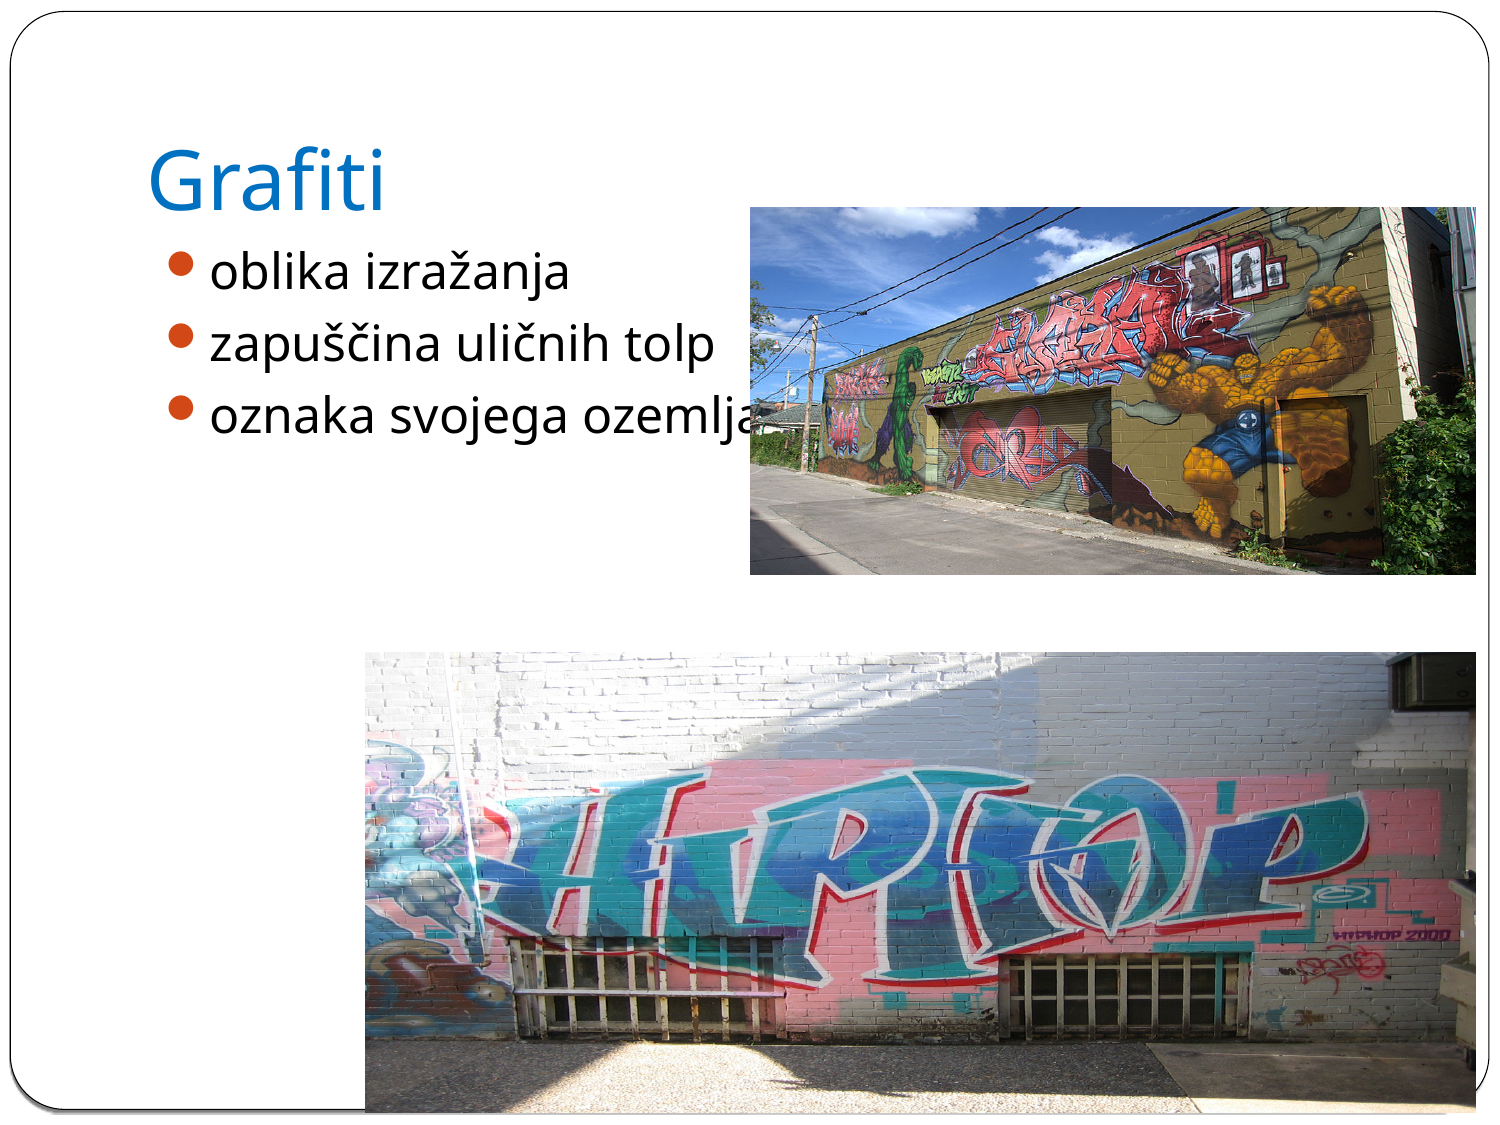

# Grafiti
oblika izražanja
zapuščina uličnih tolp
oznaka svojega ozemlja